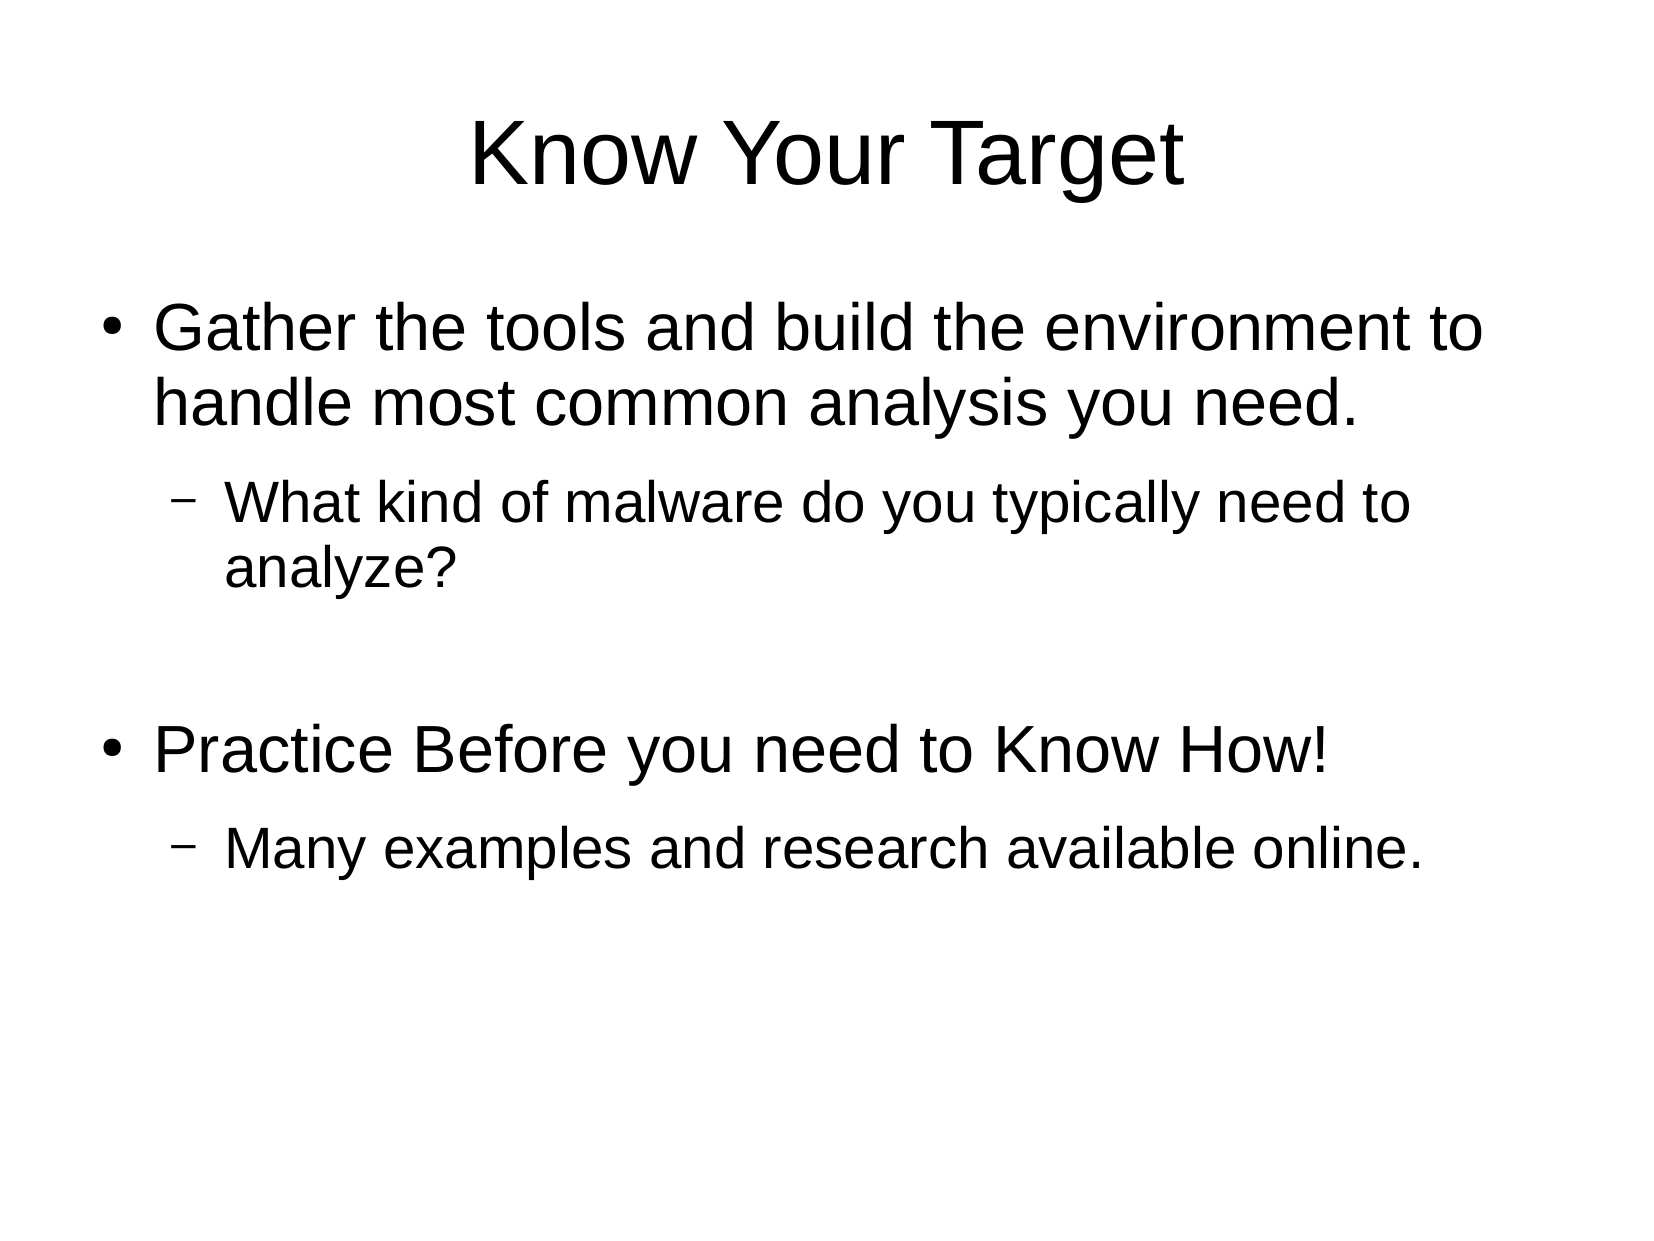

# Know Your Target
Gather the tools and build the environment to handle most common analysis you need.
What kind of malware do you typically need to analyze?
Practice Before you need to Know How!
Many examples and research available online.